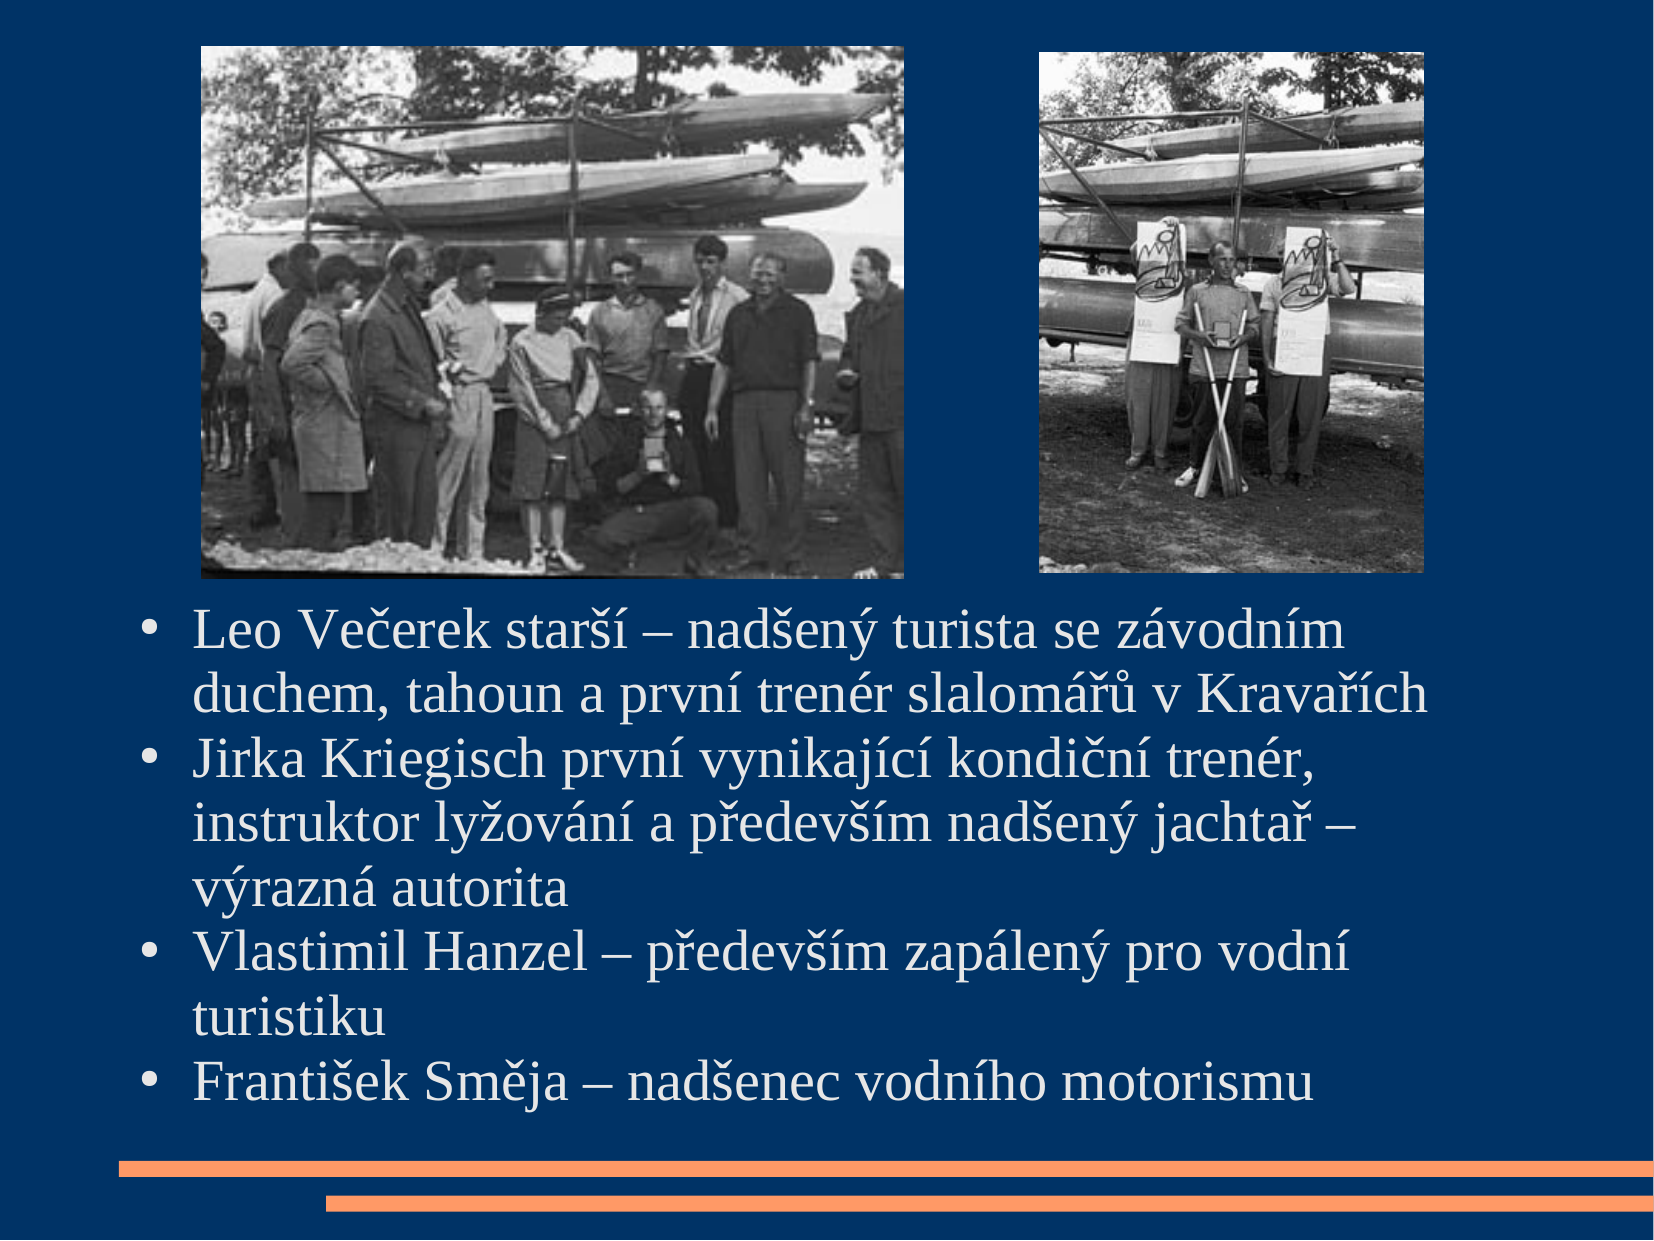

# Leo Večerek starší – nadšený turista se závodním duchem, tahoun a první trenér slalomářů v Kravařích
Jirka Kriegisch první vynikající kondiční trenér, instruktor lyžování a především nadšený jachtař – výrazná autorita
Vlastimil Hanzel – především zapálený pro vodní turistiku
František Směja – nadšenec vodního motorismu